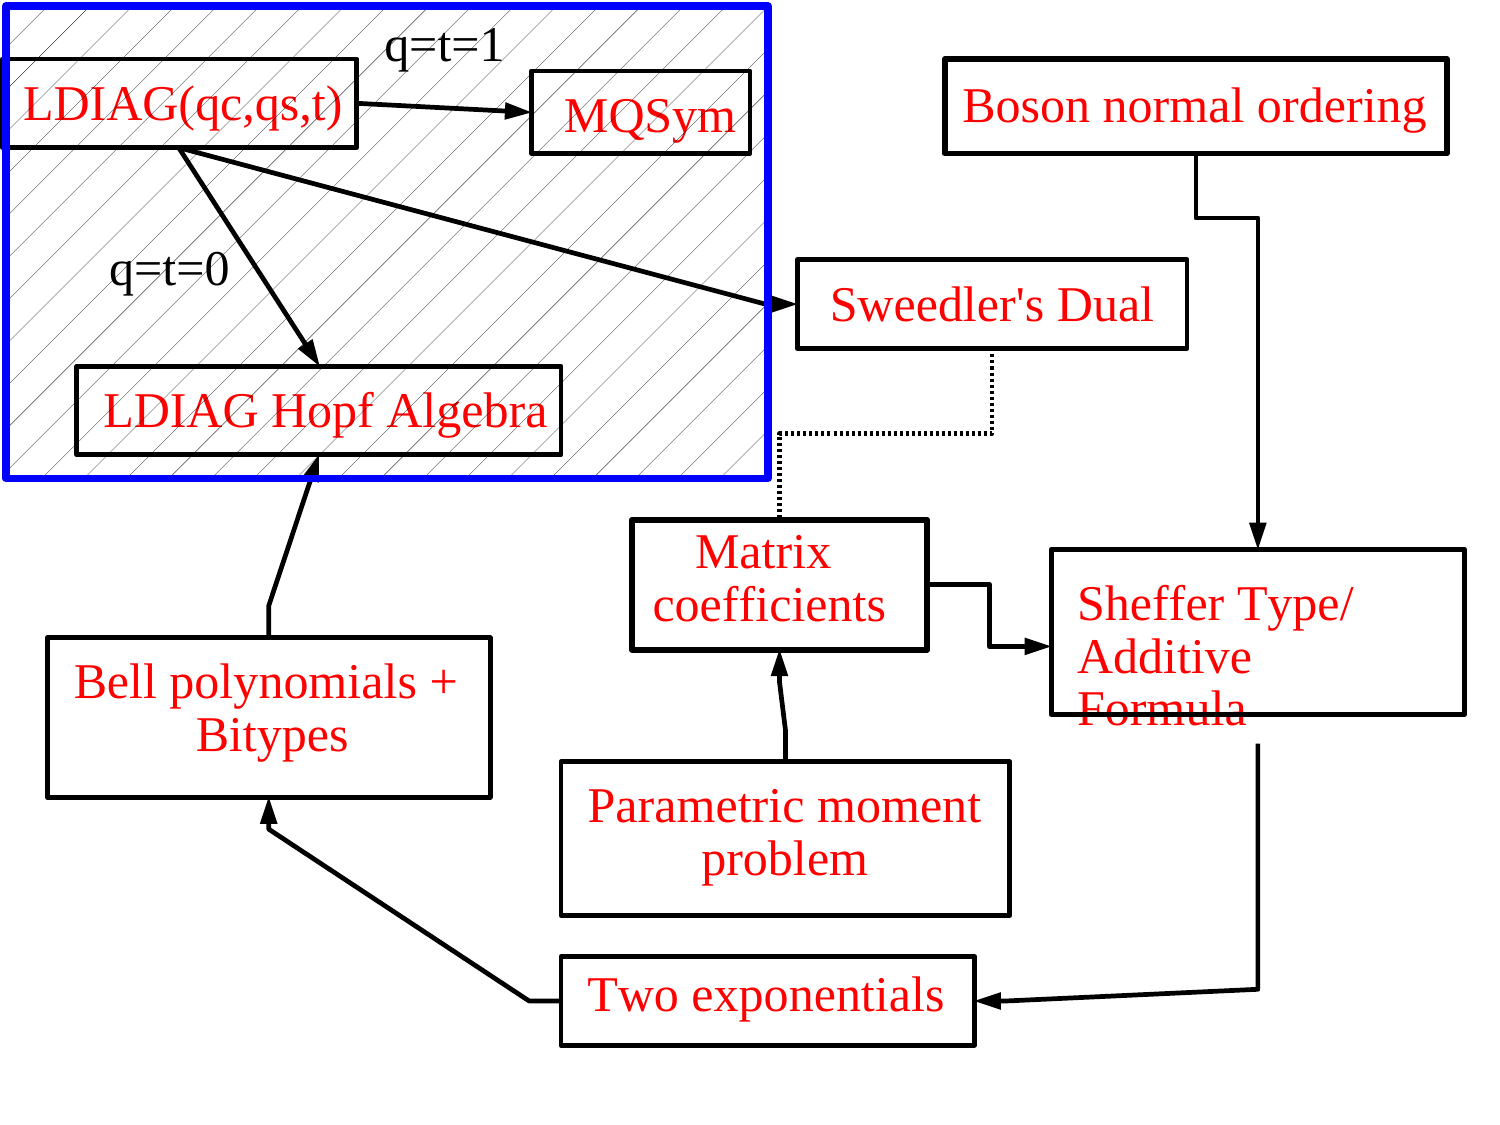

q=t=1
Boson normal ordering
LDIAG(qc,qs,t)
MQSym
q=t=0
Sweedler's Dual
LDIAG Hopf Algebra
Matrix
coefficients
Sheffer Type/
Additive Formula
Bell polynomials +
Bitypes
Parametric moment
problem
Two exponentials